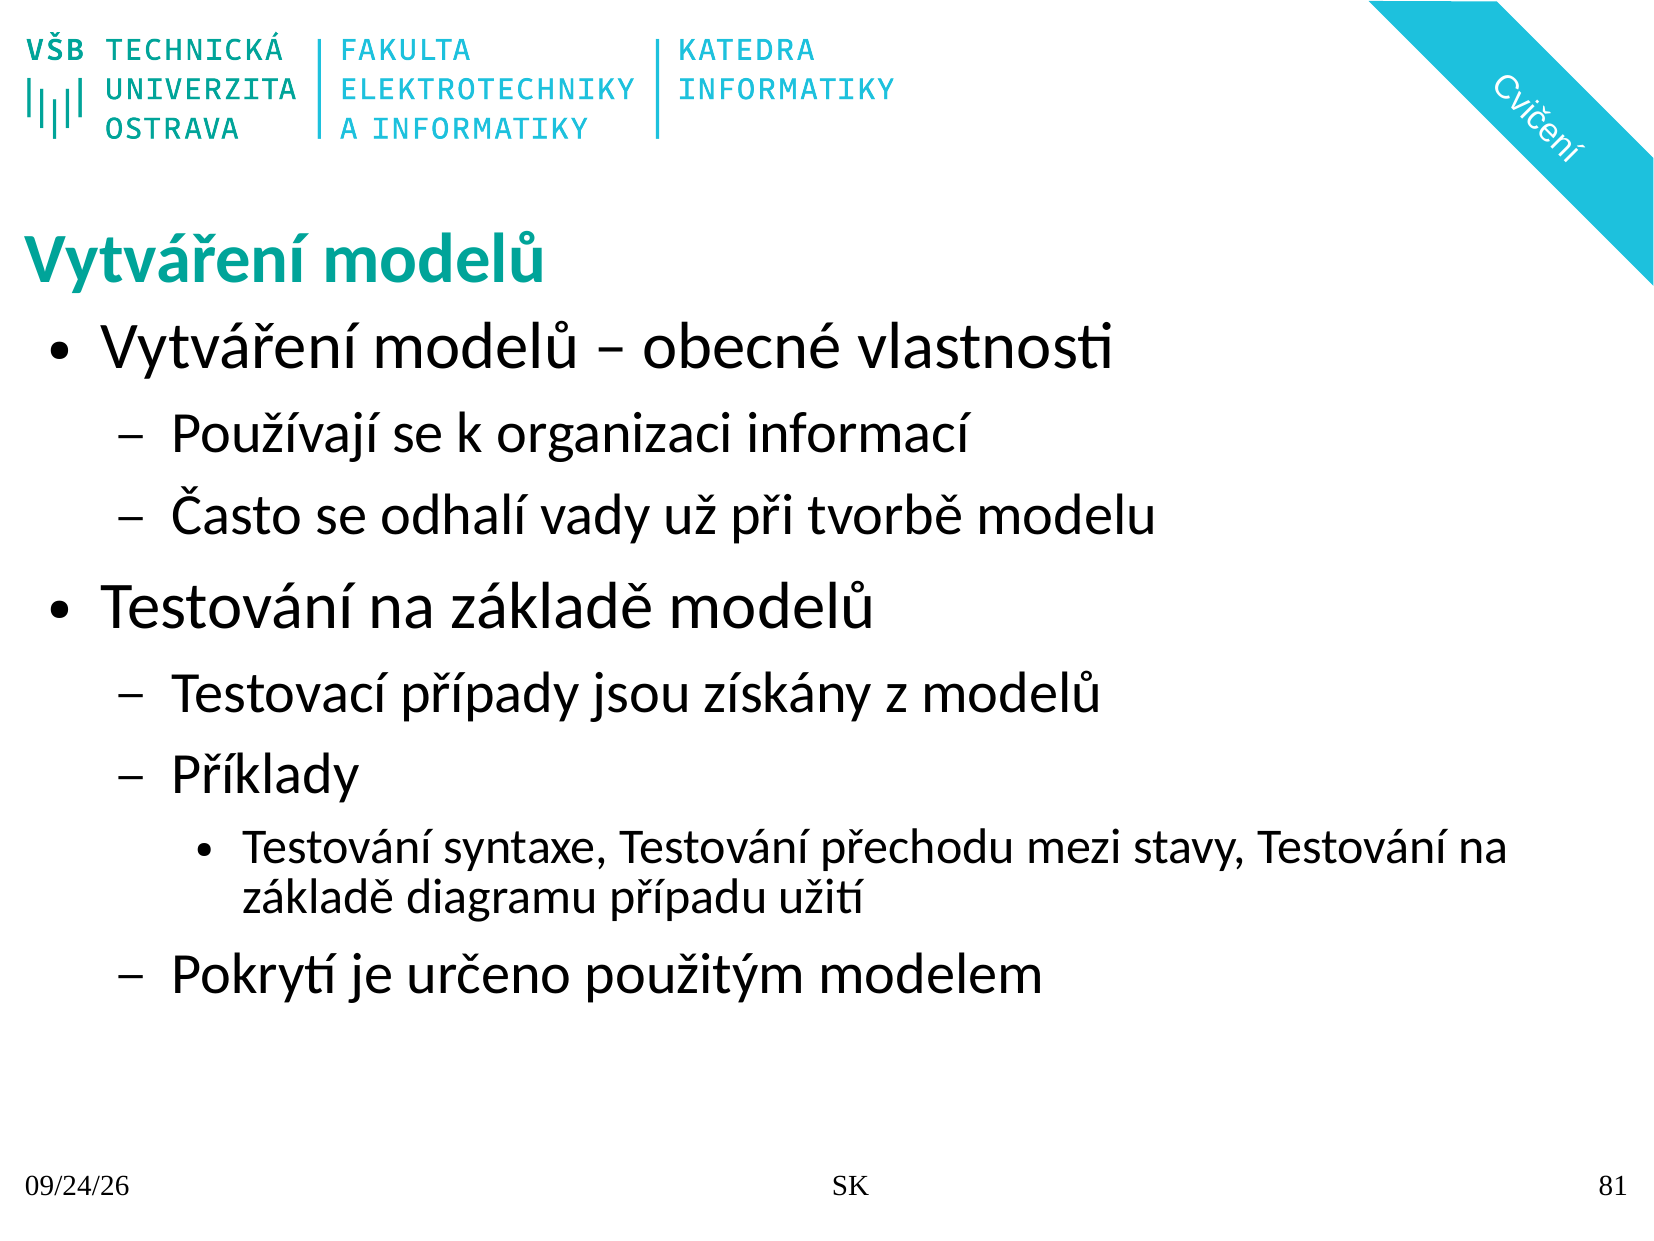

Cvičení
# Vytváření modelů
Vytváření modelů – obecné vlastnosti
Používají se k organizaci informací
Často se odhalí vady už při tvorbě modelu
Testování na základě modelů
Testovací případy jsou získány z modelů
Příklady
Testování syntaxe, Testování přechodu mezi stavy, Testování na základě diagramu případu užití
Pokrytí je určeno použitým modelem
SK
81